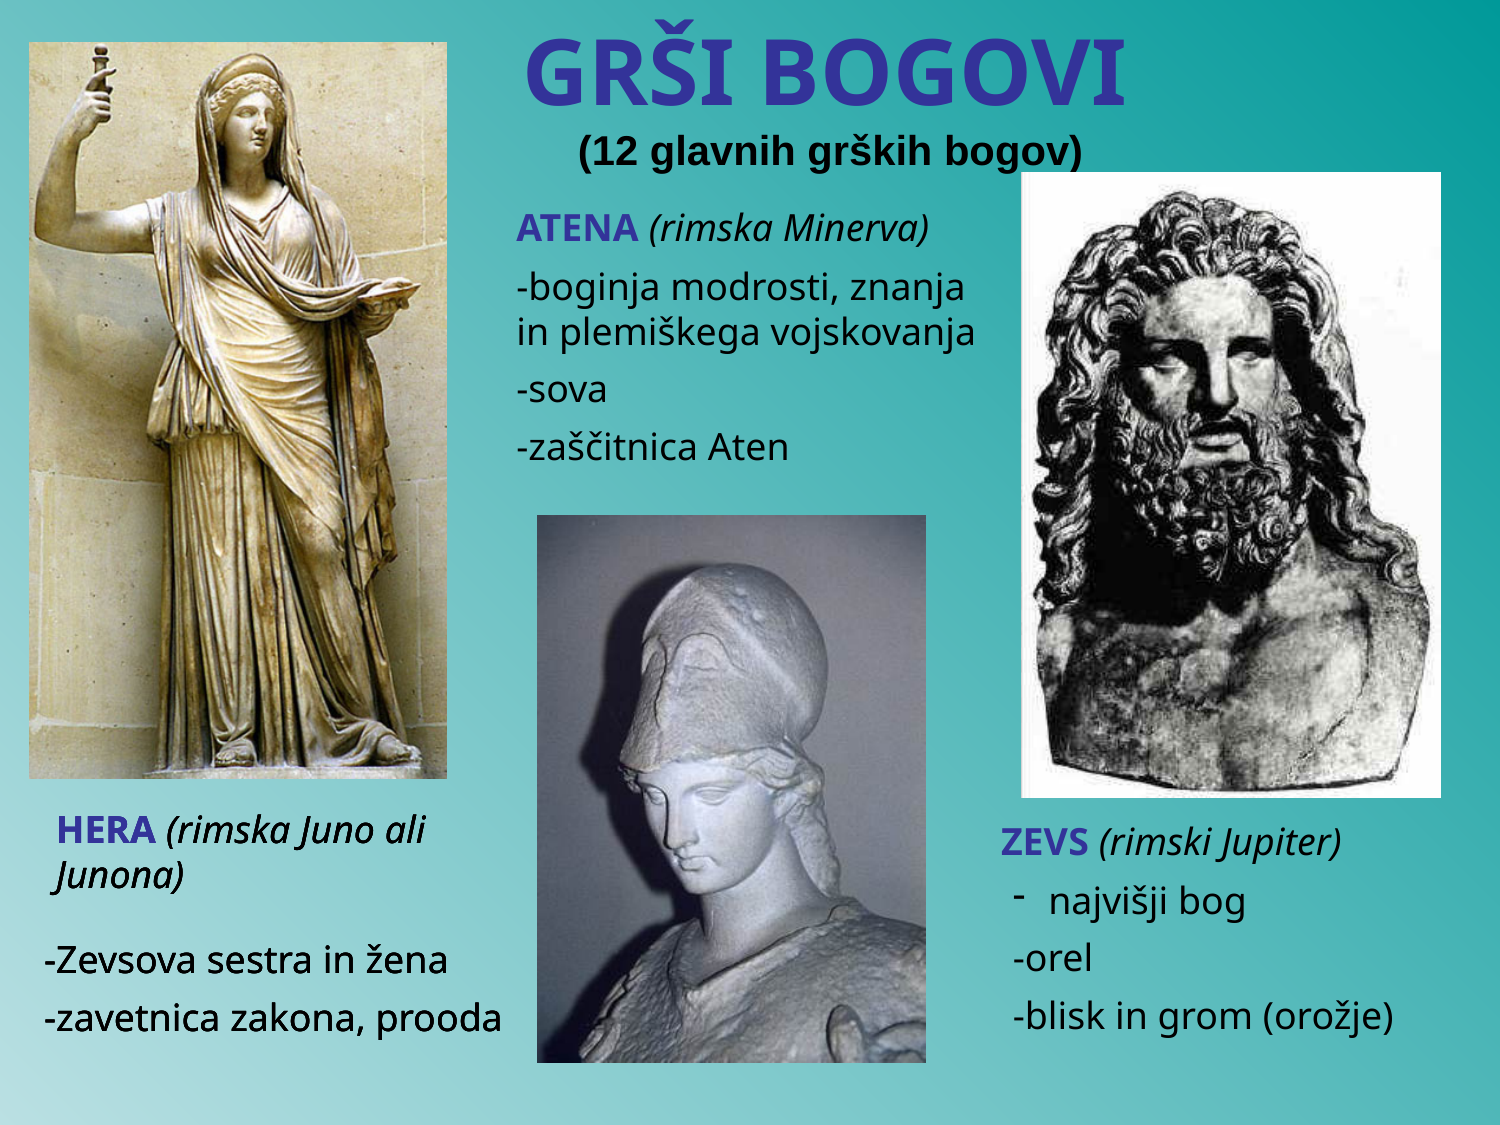

# GRŠI BOGOVI (12 glavnih grških bogov)
ATENA (rimska Minerva)
-boginja modrosti, znanja in plemiškega vojskovanja
-sova
-zaščitnica Aten
HERA (rimska Juno ali Junona)
HERA (rimska Juno ali Junona)
HERA (rimska Juno ali Junona)
ZEVS (rimski Jupiter)
najvišji bog
-orel
-blisk in grom (orožje)
-Zevsova sestra in žena
-zavetnica zakona, prooda
-Zevsova sestra in žena
-zavetnica zakona, prooda
-Zevsova sestra in žena
-zavetnica zakona, prooda